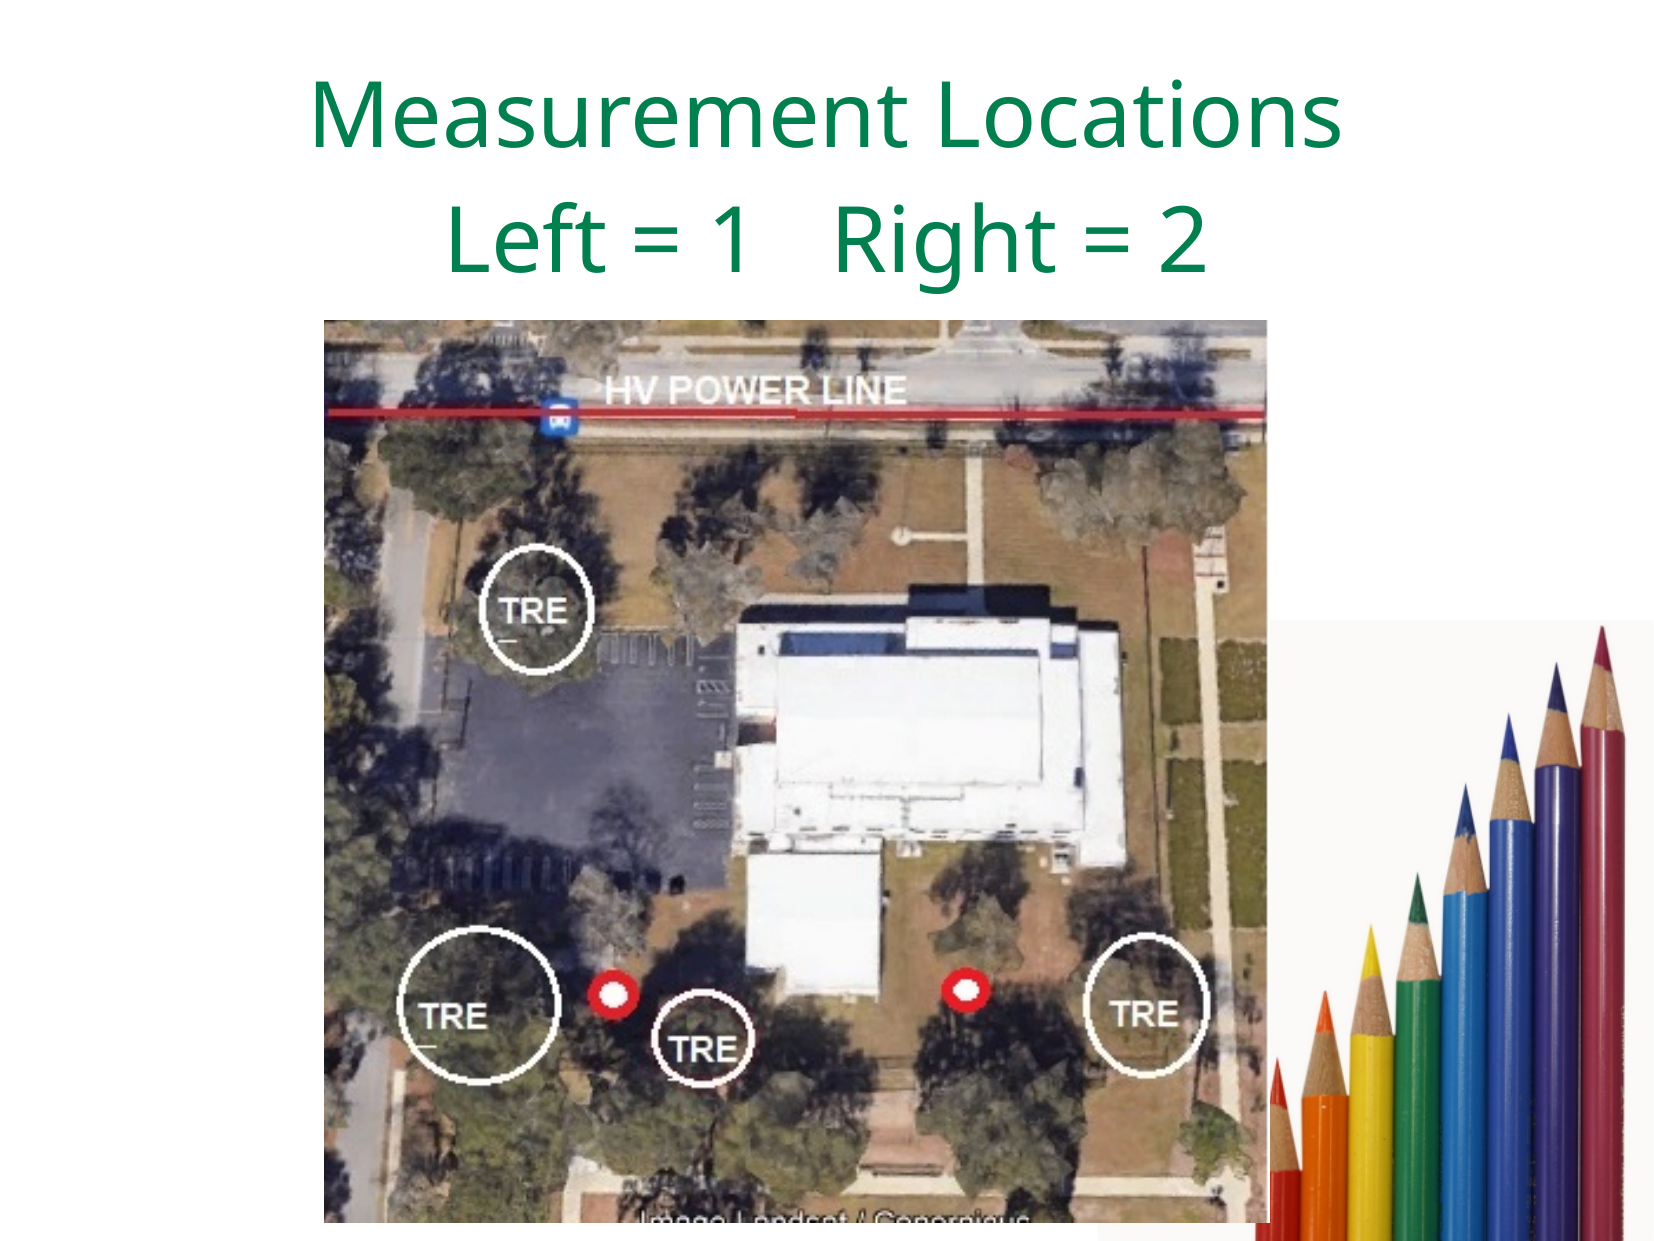

# Measurement Locations Left = 1 Right = 2